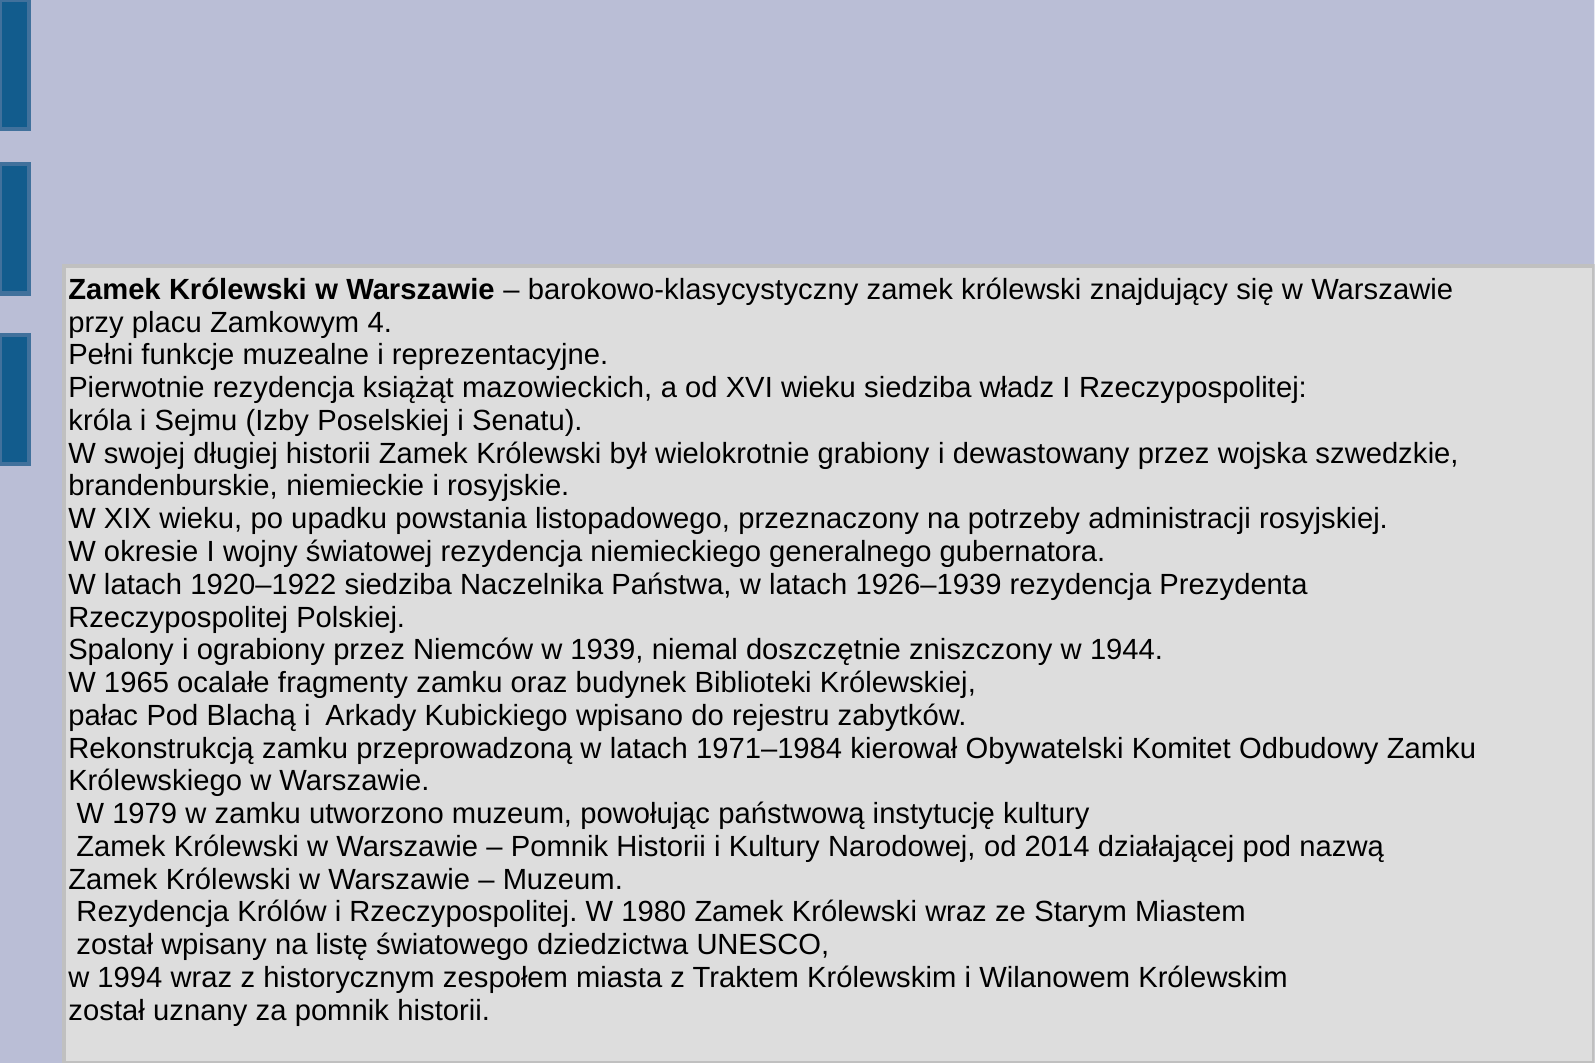

Zamek Królewski w Warszawie – barokowo-klasycystyczny zamek królewski znajdujący się w Warszawie
przy placu Zamkowym 4.
Pełni funkcje muzealne i reprezentacyjne.
Pierwotnie rezydencja książąt mazowieckich, a od XVI wieku siedziba władz I Rzeczypospolitej:
króla i Sejmu (Izby Poselskiej i Senatu).
W swojej długiej historii Zamek Królewski był wielokrotnie grabiony i dewastowany przez wojska szwedzkie,
brandenburskie, niemieckie i rosyjskie.
W XIX wieku, po upadku powstania listopadowego, przeznaczony na potrzeby administracji rosyjskiej.
W okresie I wojny światowej rezydencja niemieckiego generalnego gubernatora.
W latach 1920–1922 siedziba Naczelnika Państwa, w latach 1926–1939 rezydencja Prezydenta Rzeczypospolitej Polskiej.
Spalony i ograbiony przez Niemców w 1939, niemal doszczętnie zniszczony w 1944.
W 1965 ocalałe fragmenty zamku oraz budynek Biblioteki Królewskiej,
pałac Pod Blachą i Arkady Kubickiego wpisano do rejestru zabytków.
Rekonstrukcją zamku przeprowadzoną w latach 1971–1984 kierował Obywatelski Komitet Odbudowy Zamku Królewskiego w Warszawie.
 W 1979 w zamku utworzono muzeum, powołując państwową instytucję kultury
 Zamek Królewski w Warszawie – Pomnik Historii i Kultury Narodowej, od 2014 działającej pod nazwą
Zamek Królewski w Warszawie – Muzeum.
 Rezydencja Królów i Rzeczypospolitej. W 1980 Zamek Królewski wraz ze Starym Miastem
 został wpisany na listę światowego dziedzictwa UNESCO,
w 1994 wraz z historycznym zespołem miasta z Traktem Królewskim i Wilanowem Królewskim
został uznany za pomnik historii.